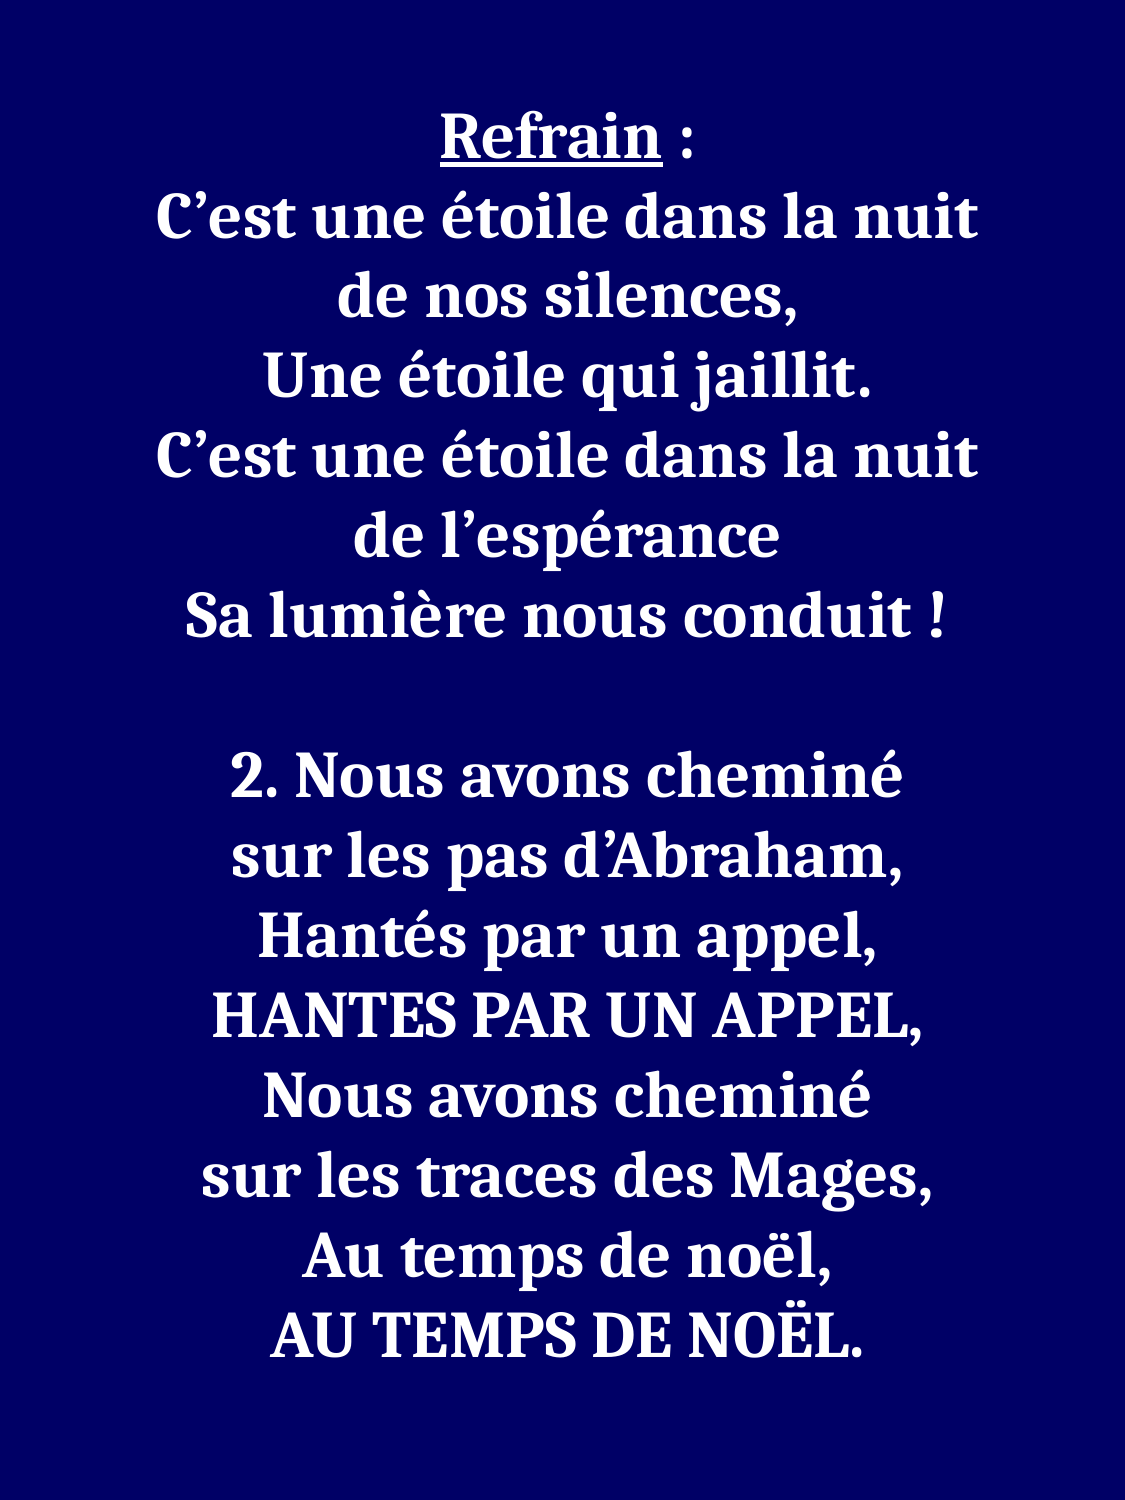

Refrain :
C’est une étoile dans la nuit
de nos silences,
Une étoile qui jaillit.
C’est une étoile dans la nuit
de l’espérance
Sa lumière nous conduit !
2. Nous avons cheminé
sur les pas d’Abraham,
Hantés par un appel,
HANTES PAR UN APPEL,
Nous avons cheminé
sur les traces des Mages,
Au temps de noël,
AU TEMPS DE NOËL.